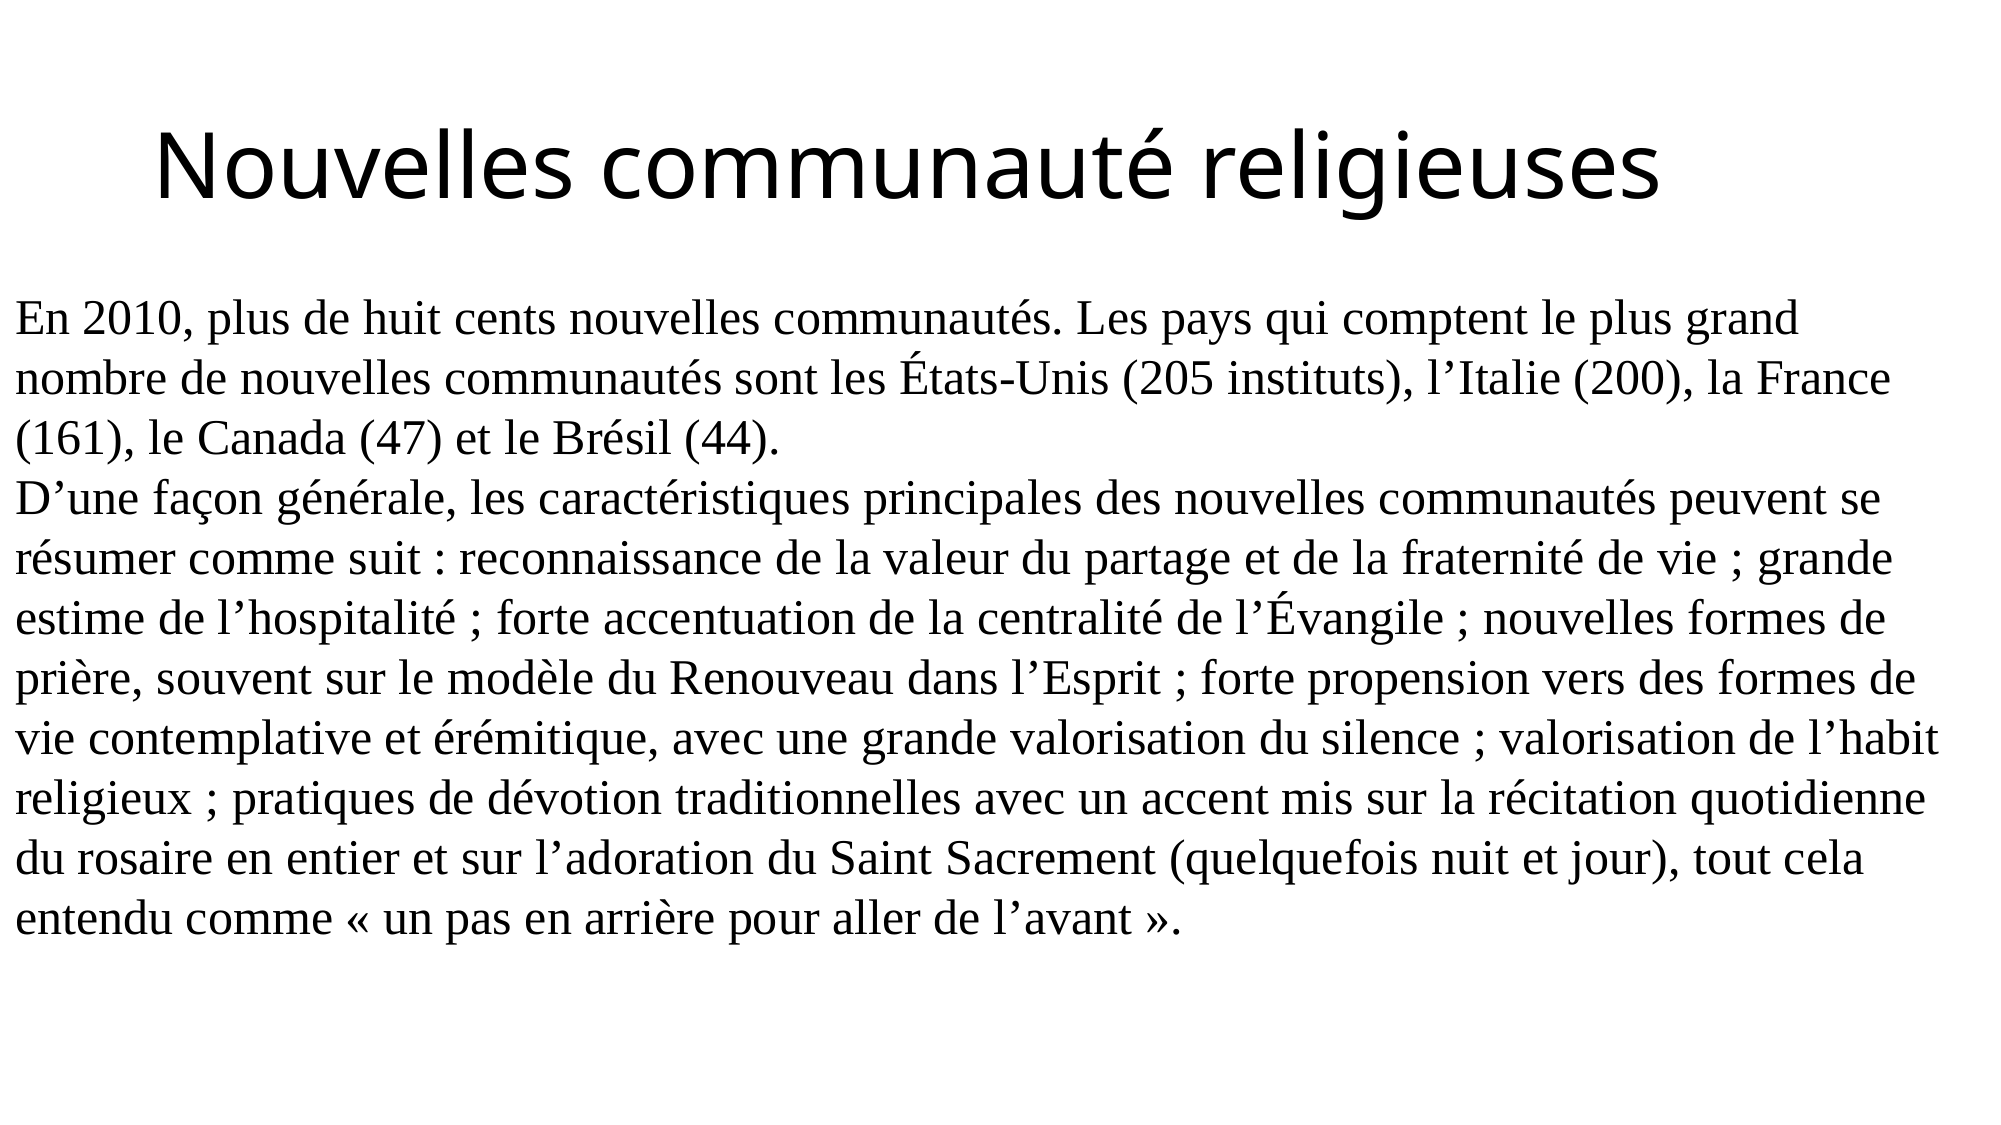

# Nouvelles communauté religieuses
En 2010, plus de huit cents nouvelles communautés. Les pays qui comptent le plus grand nombre de nouvelles communautés sont les États-Unis (205 instituts), l’Italie (200), la France (161), le Canada (47) et le Brésil (44).
D’une façon générale, les caractéristiques principales des nouvelles communautés peuvent se résumer comme suit : reconnaissance de la valeur du partage et de la fraternité de vie ; grande estime de l’hospitalité ; forte accentuation de la centralité de l’Évangile ; nouvelles formes de prière, souvent sur le modèle du Renouveau dans l’Esprit ; forte propension vers des formes de vie contemplative et érémitique, avec une grande valorisation du silence ; valorisation de l’habit religieux ; pratiques de dévotion traditionnelles avec un accent mis sur la récitation quotidienne du rosaire en entier et sur l’adoration du Saint Sacrement (quelquefois nuit et jour), tout cela entendu comme « un pas en arrière pour aller de l’avant ».